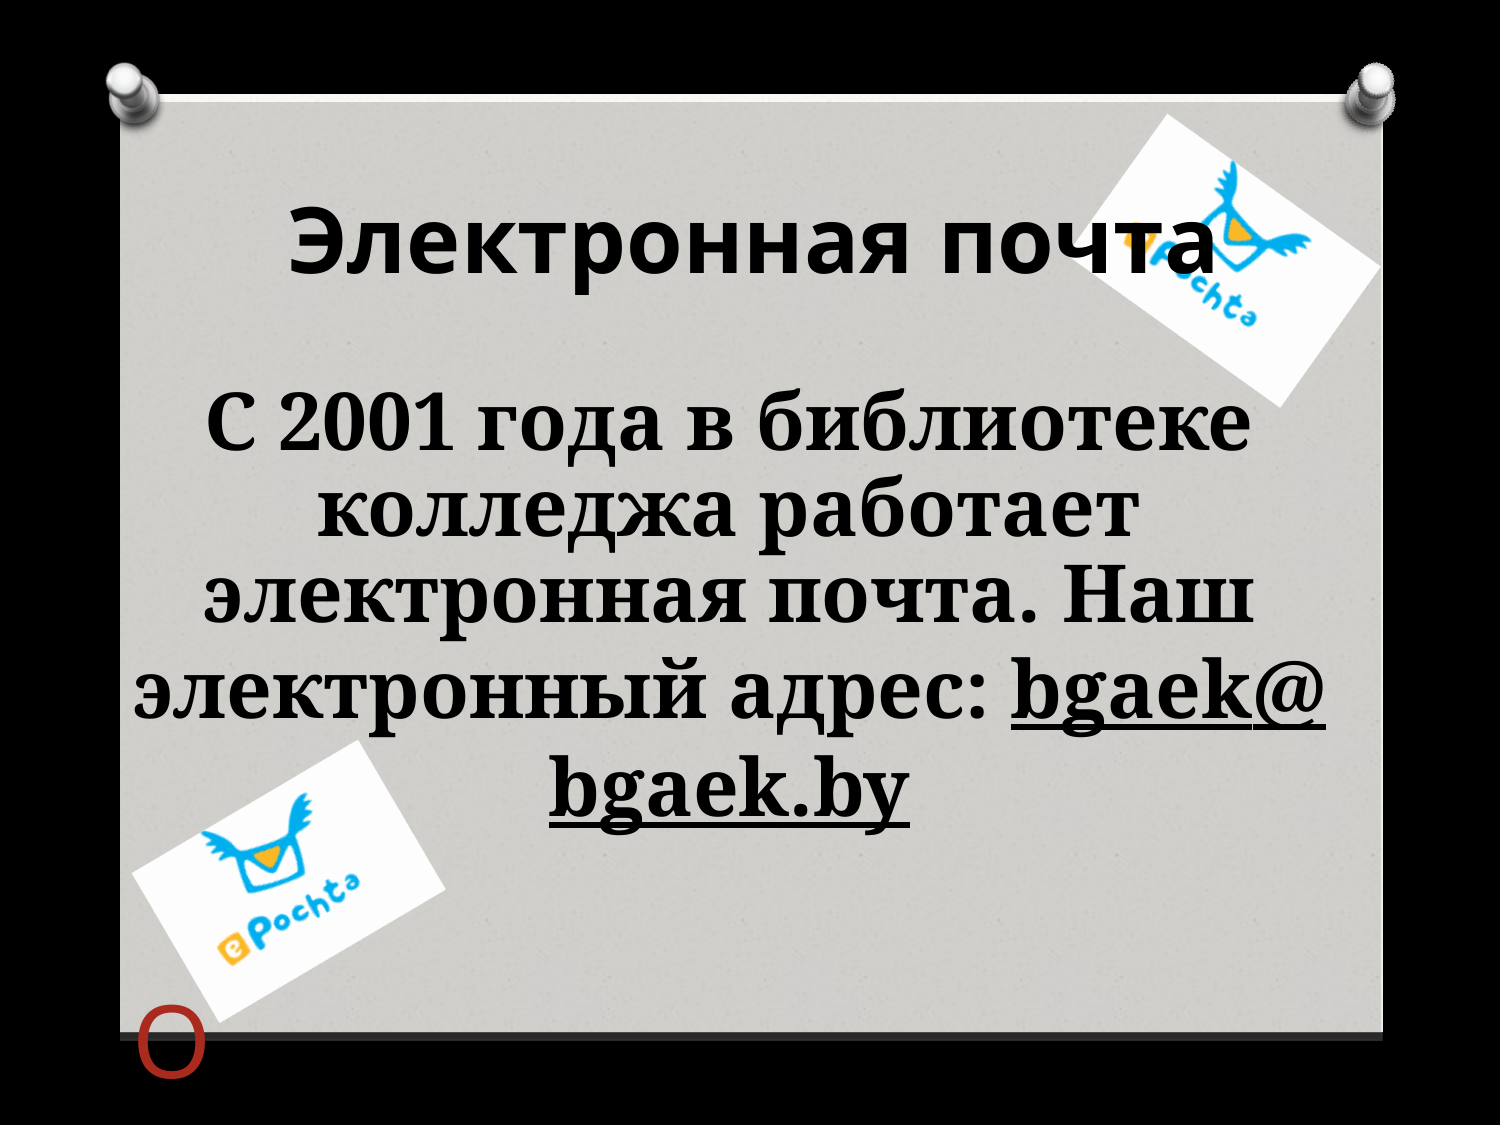

# Электронная почта
С 2001 года в библиотеке колледжа работает электронная почта. Наш электронный адрес: bgaek@bgaek.by